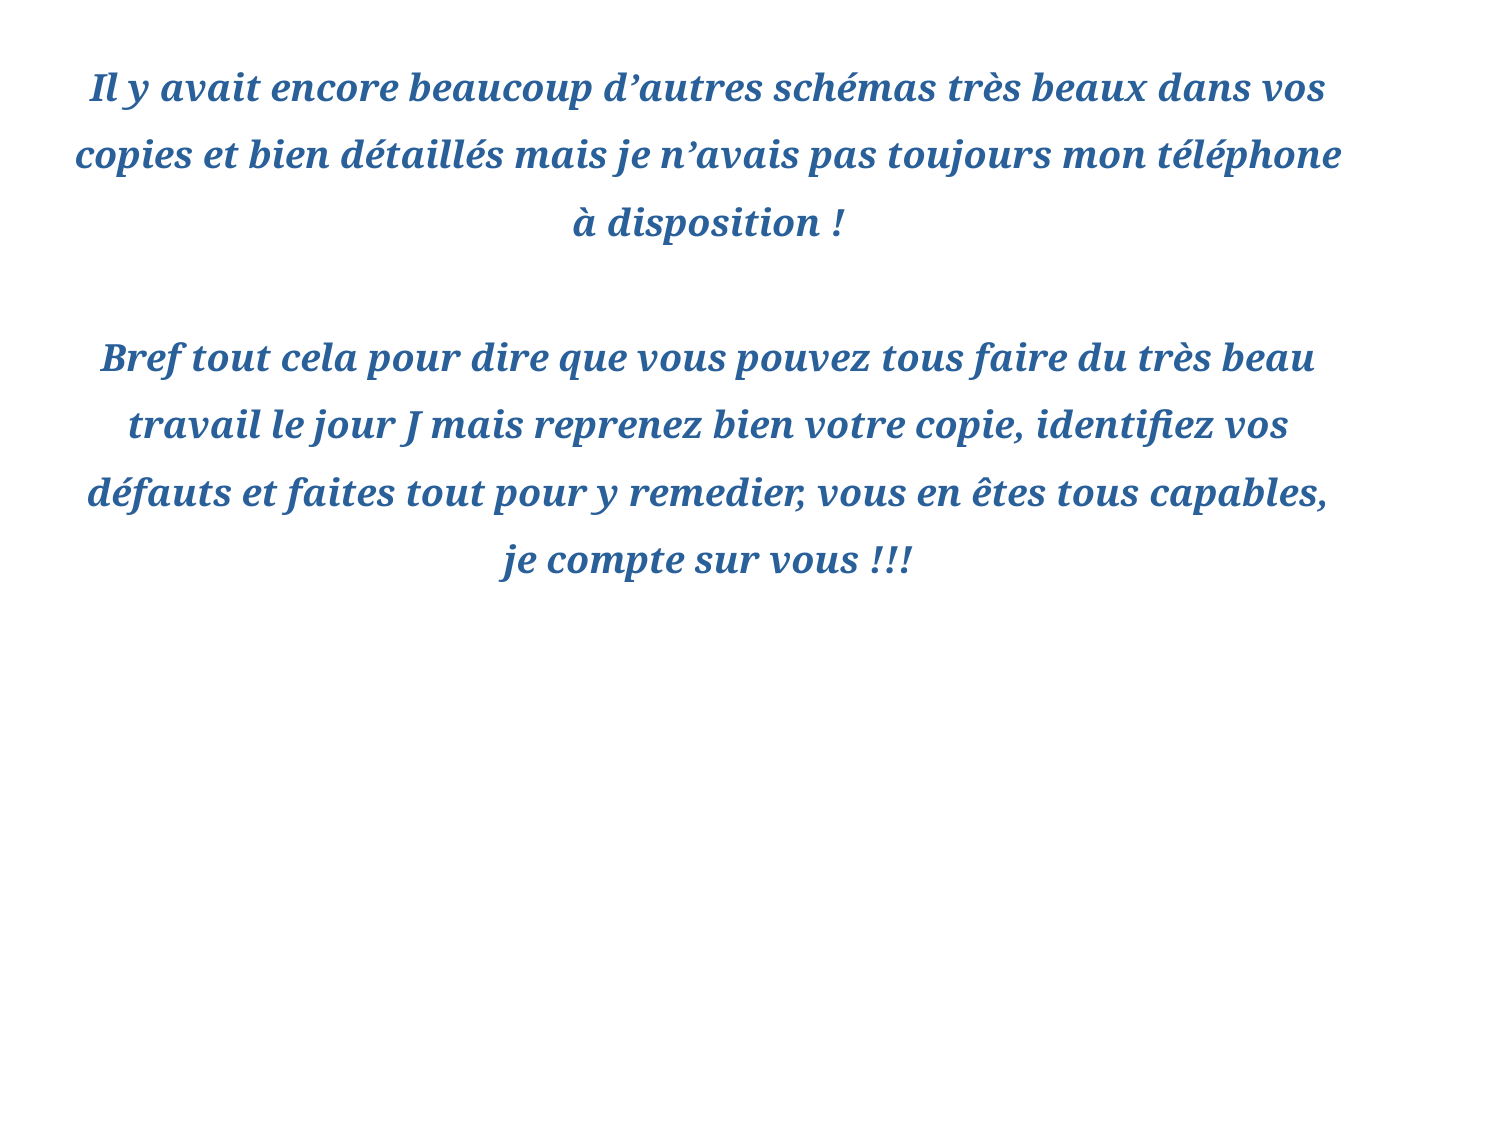

Il y avait encore beaucoup d’autres schémas très beaux dans vos copies et bien détaillés mais je n’avais pas toujours mon téléphone à disposition !
Bref tout cela pour dire que vous pouvez tous faire du très beau travail le jour J mais reprenez bien votre copie, identifiez vos défauts et faites tout pour y remedier, vous en êtes tous capables, je compte sur vous !!!